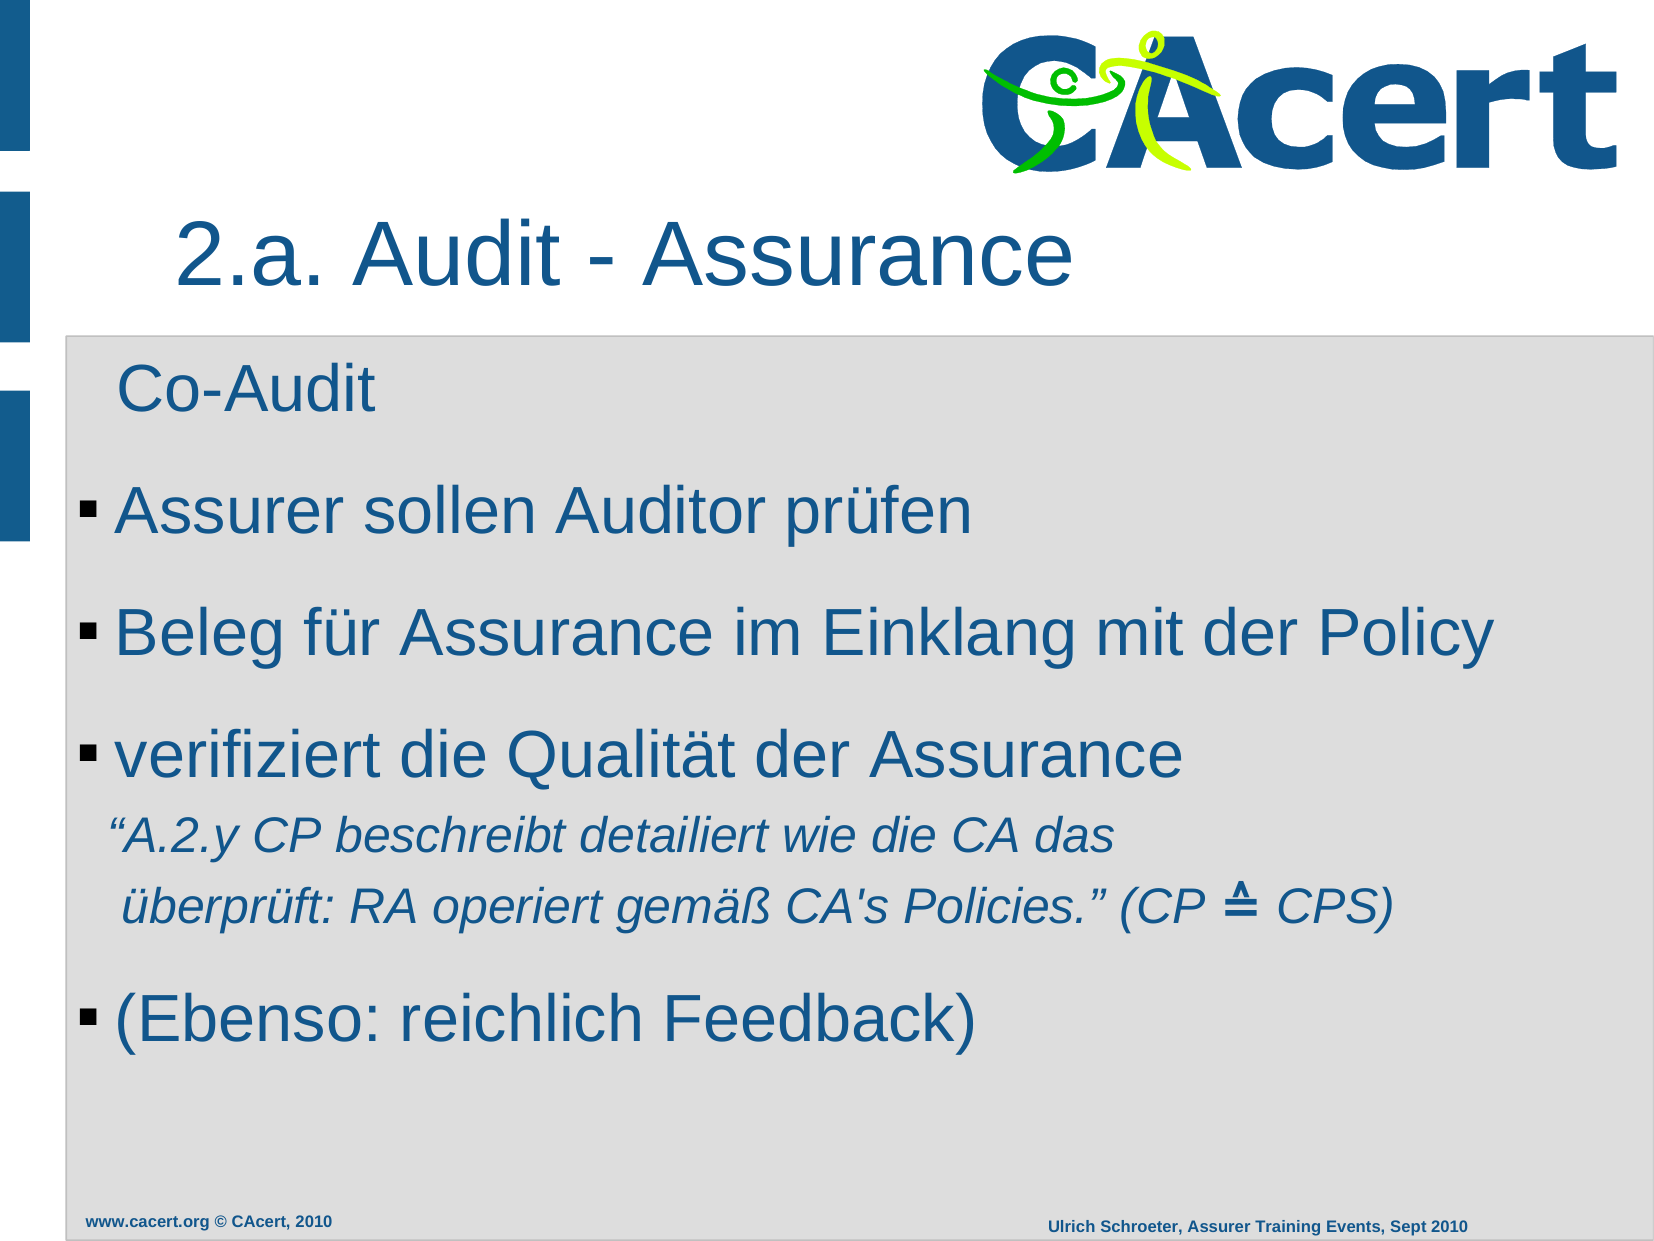

2.a. Audit - Assurance
 Co-Audit
 Assurer sollen Auditor prüfen
 Beleg für Assurance im Einklang mit der Policy
 verifiziert die Qualität der Assurance
 “A.2.y CP beschreibt detailiert wie die CA das
 überprüft: RA operiert gemäß CA's Policies.” (CP ≙ CPS)
 (Ebenso: reichlich Feedback)